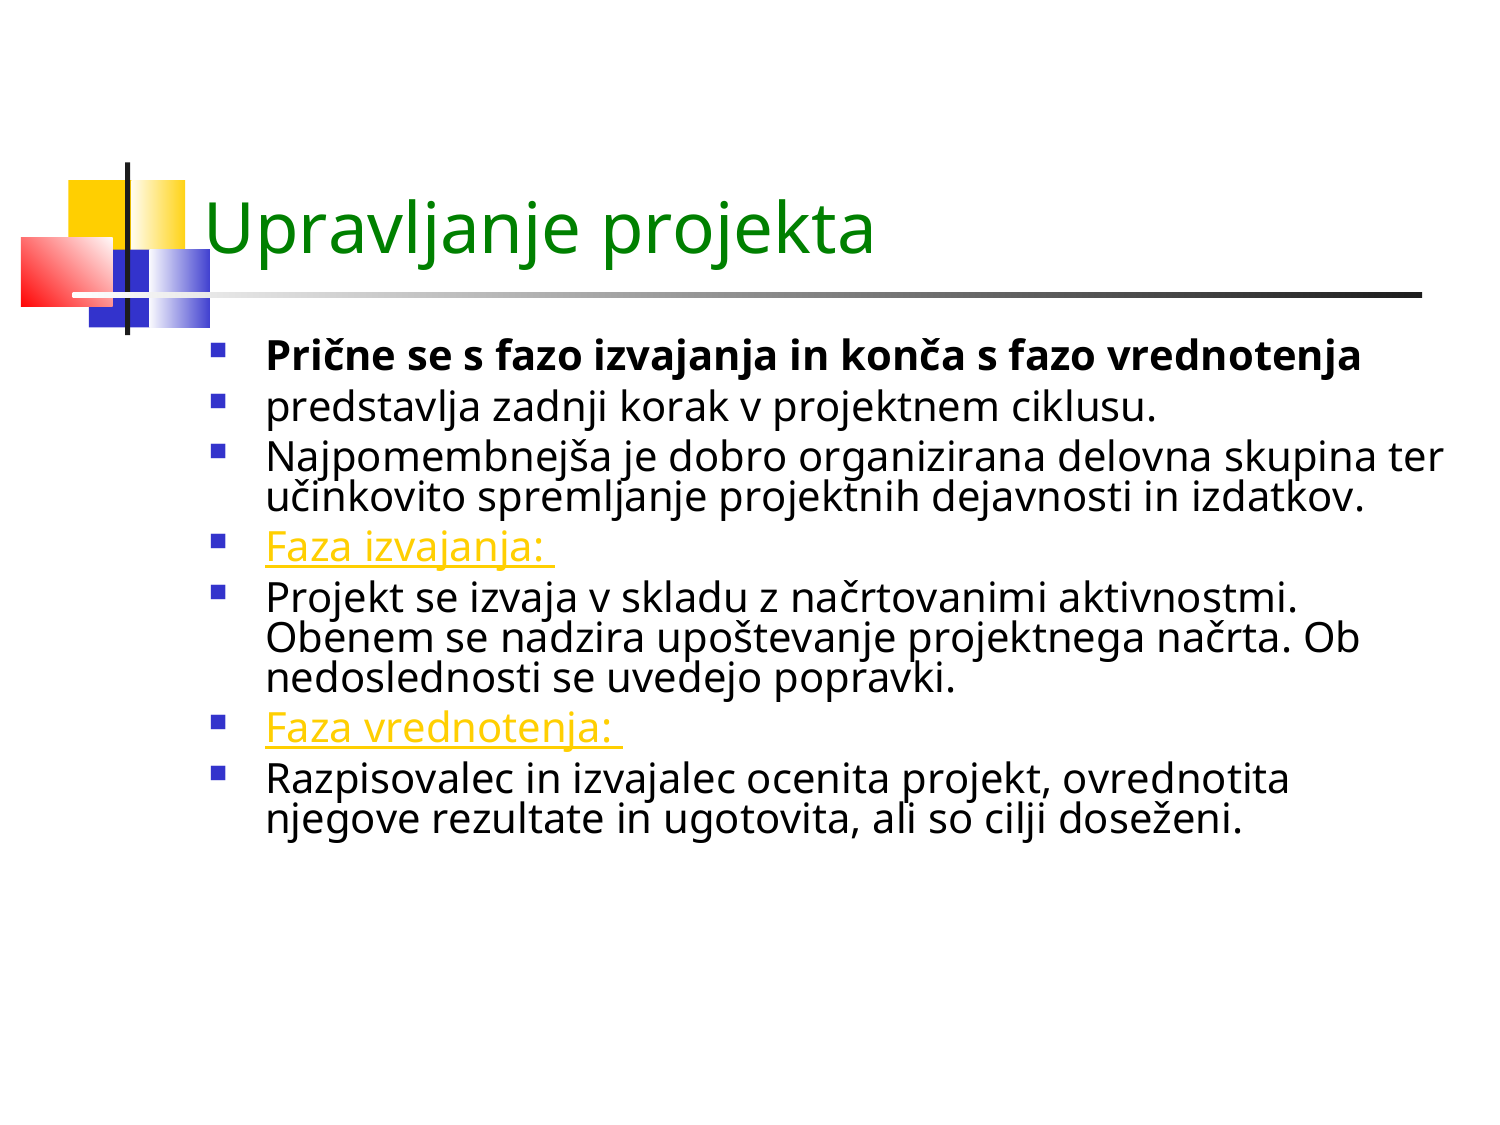

# Upravljanje projekta
Prične se s fazo izvajanja in konča s fazo vrednotenja
predstavlja zadnji korak v projektnem ciklusu.
Najpomembnejša je dobro organizirana delovna skupina ter učinkovito spremljanje projektnih dejavnosti in izdatkov.
Faza izvajanja:
Projekt se izvaja v skladu z načrtovanimi aktivnostmi. Obenem se nadzira upoštevanje projektnega načrta. Ob nedoslednosti se uvedejo popravki.
Faza vrednotenja:
Razpisovalec in izvajalec ocenita projekt, ovrednotita njegove rezultate in ugotovita, ali so cilji doseženi.